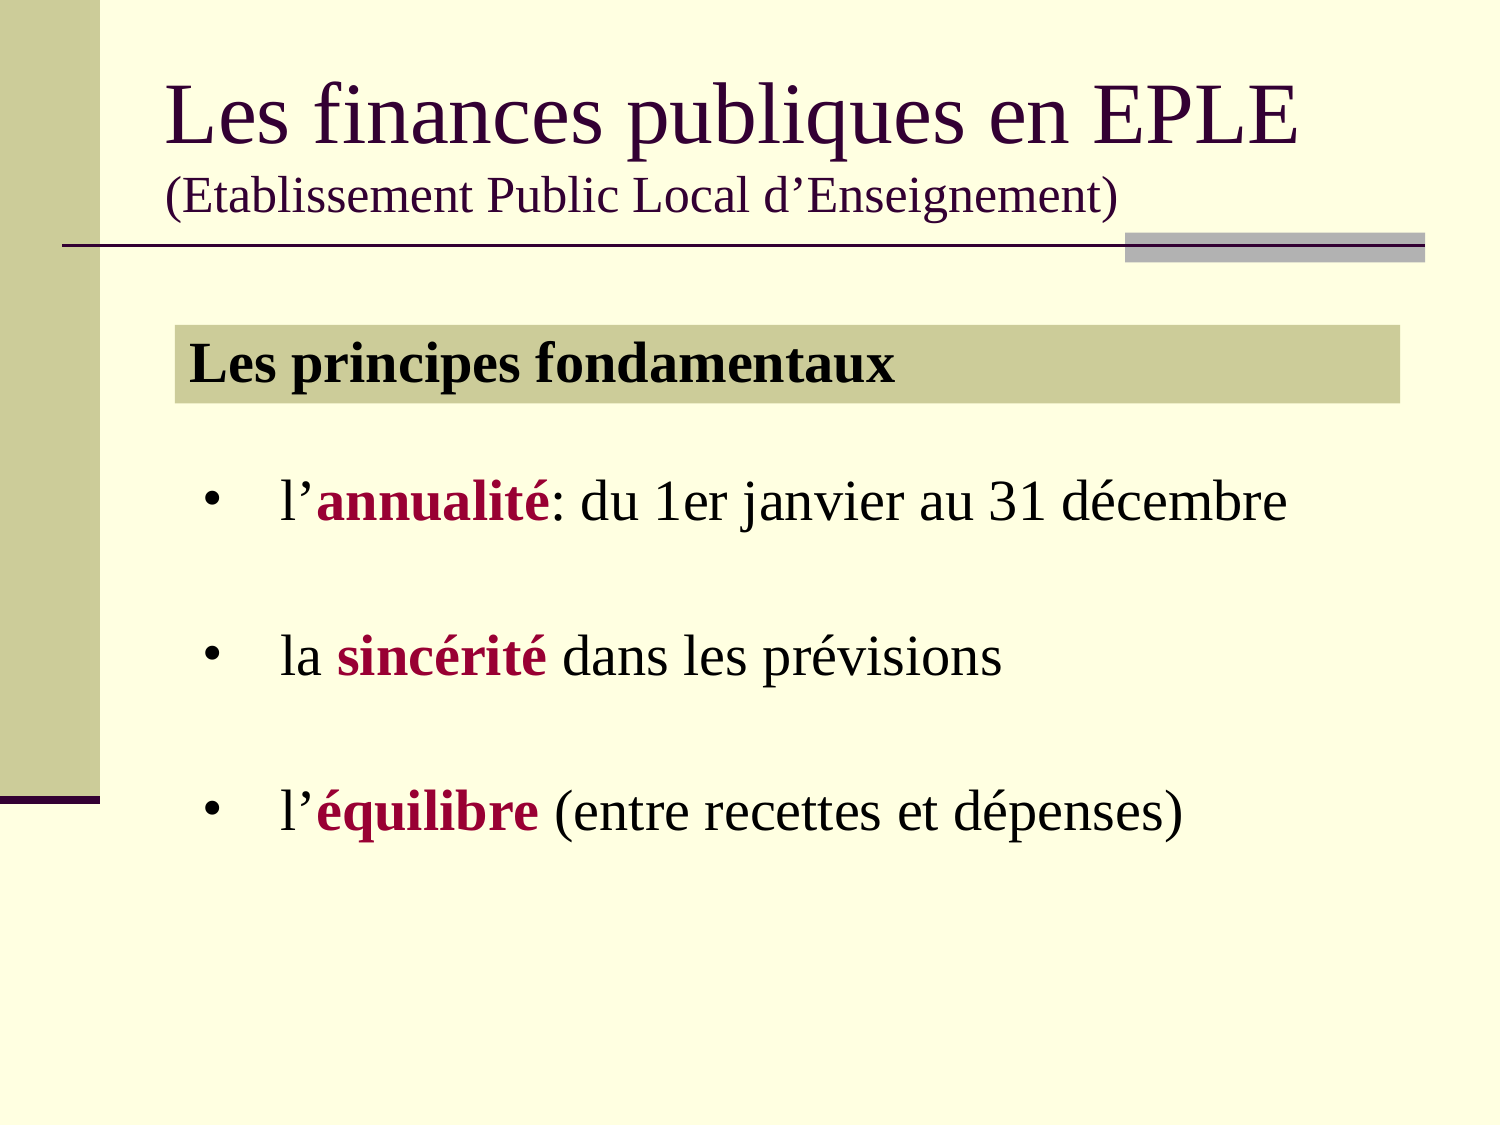

# Les finances publiques en EPLE (Etablissement Public Local d’Enseignement)
Les principes fondamentaux
 l’annualité: du 1er janvier au 31 décembre
 la sincérité dans les prévisions
 l’équilibre (entre recettes et dépenses)